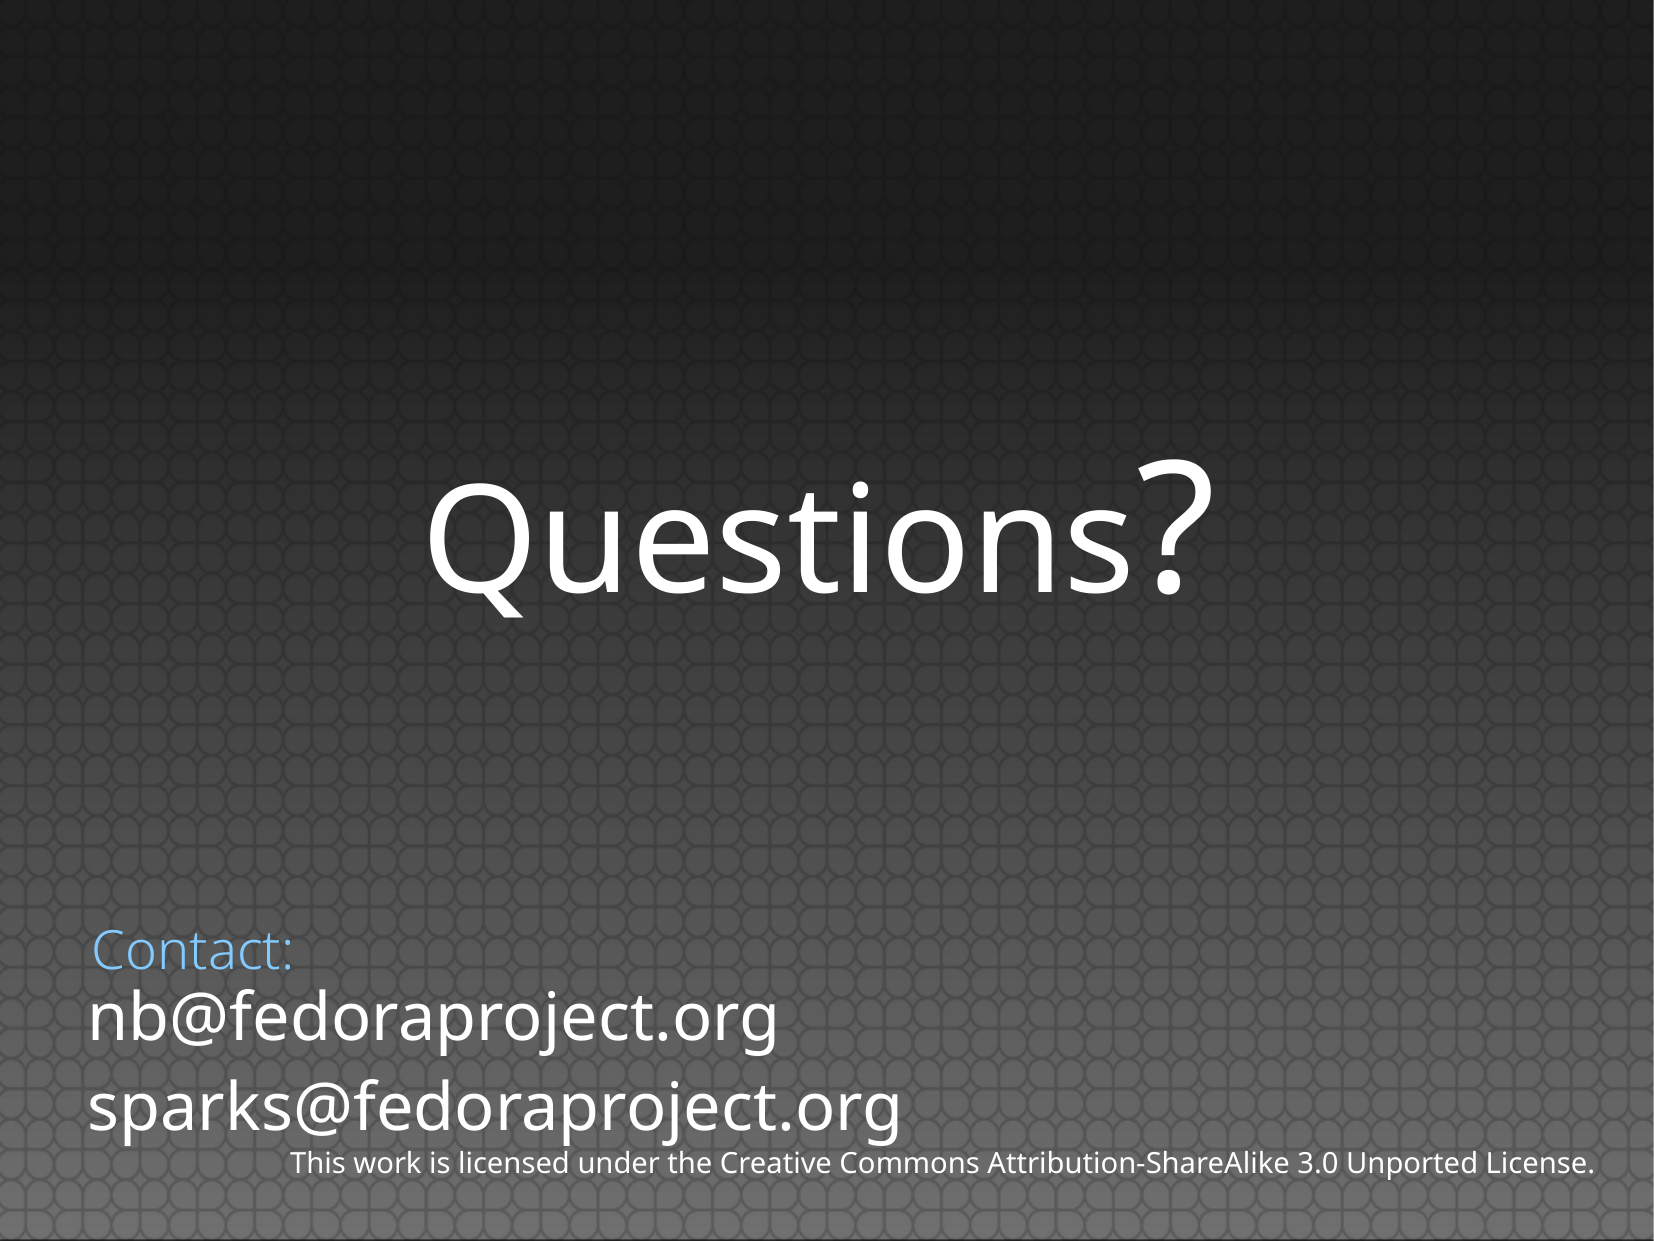

# Questions?
Contact:
nb@fedoraproject.org
sparks@fedoraproject.org
This work is licensed under the Creative Commons Attribution-ShareAlike 3.0 Unported License.